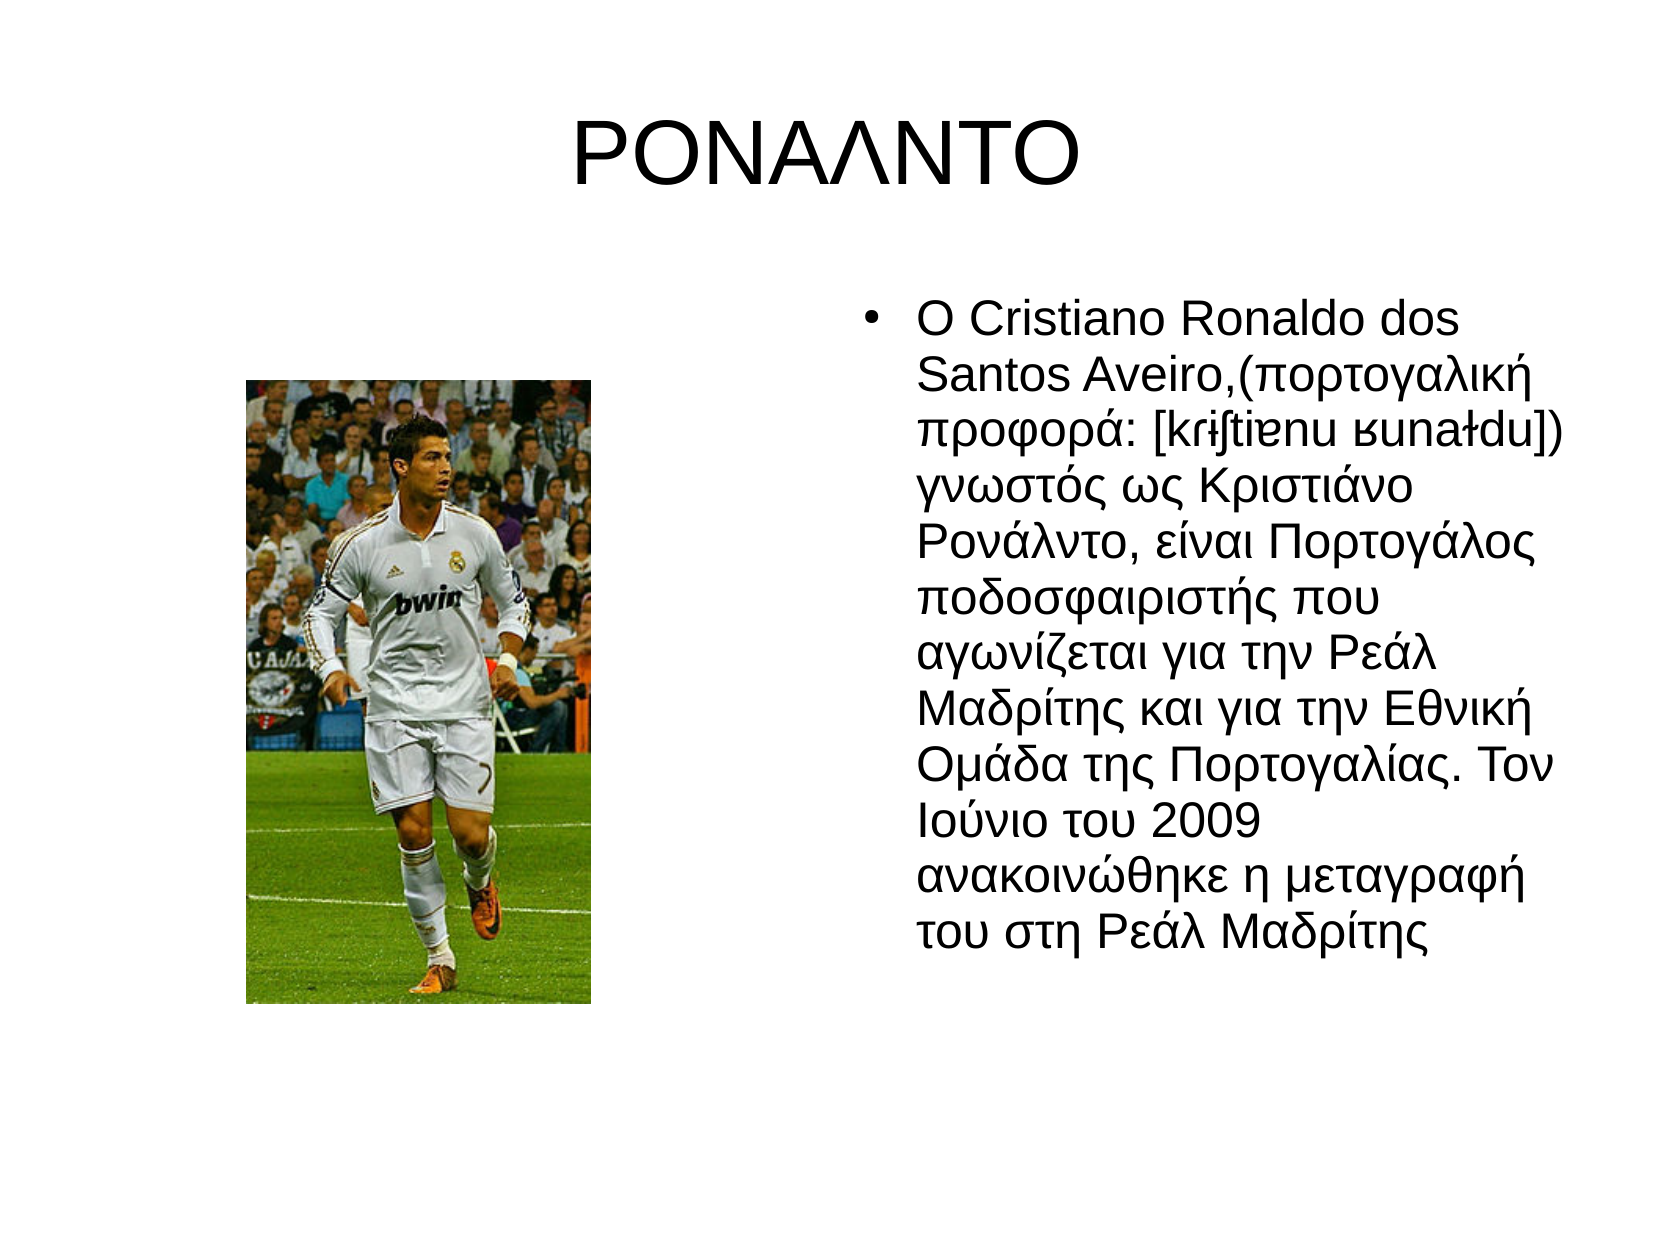

# ΡΟΝΑΛΝΤΟ
Ο Cristiano Ronaldo dos Santos Aveiro,(πορτογαλική προφορά: [kɾɨʃtiɐnu ʁunaɫdu]) γνωστός ως Κριστιάνο Ρονάλντο, είναι Πορτογάλος ποδοσφαιριστής που αγωνίζεται για την Ρεάλ Μαδρίτης και για την Εθνική Ομάδα της Πορτογαλίας. Τον Ιούνιο του 2009 ανακοινώθηκε η μεταγραφή του στη Ρεάλ Μαδρίτης